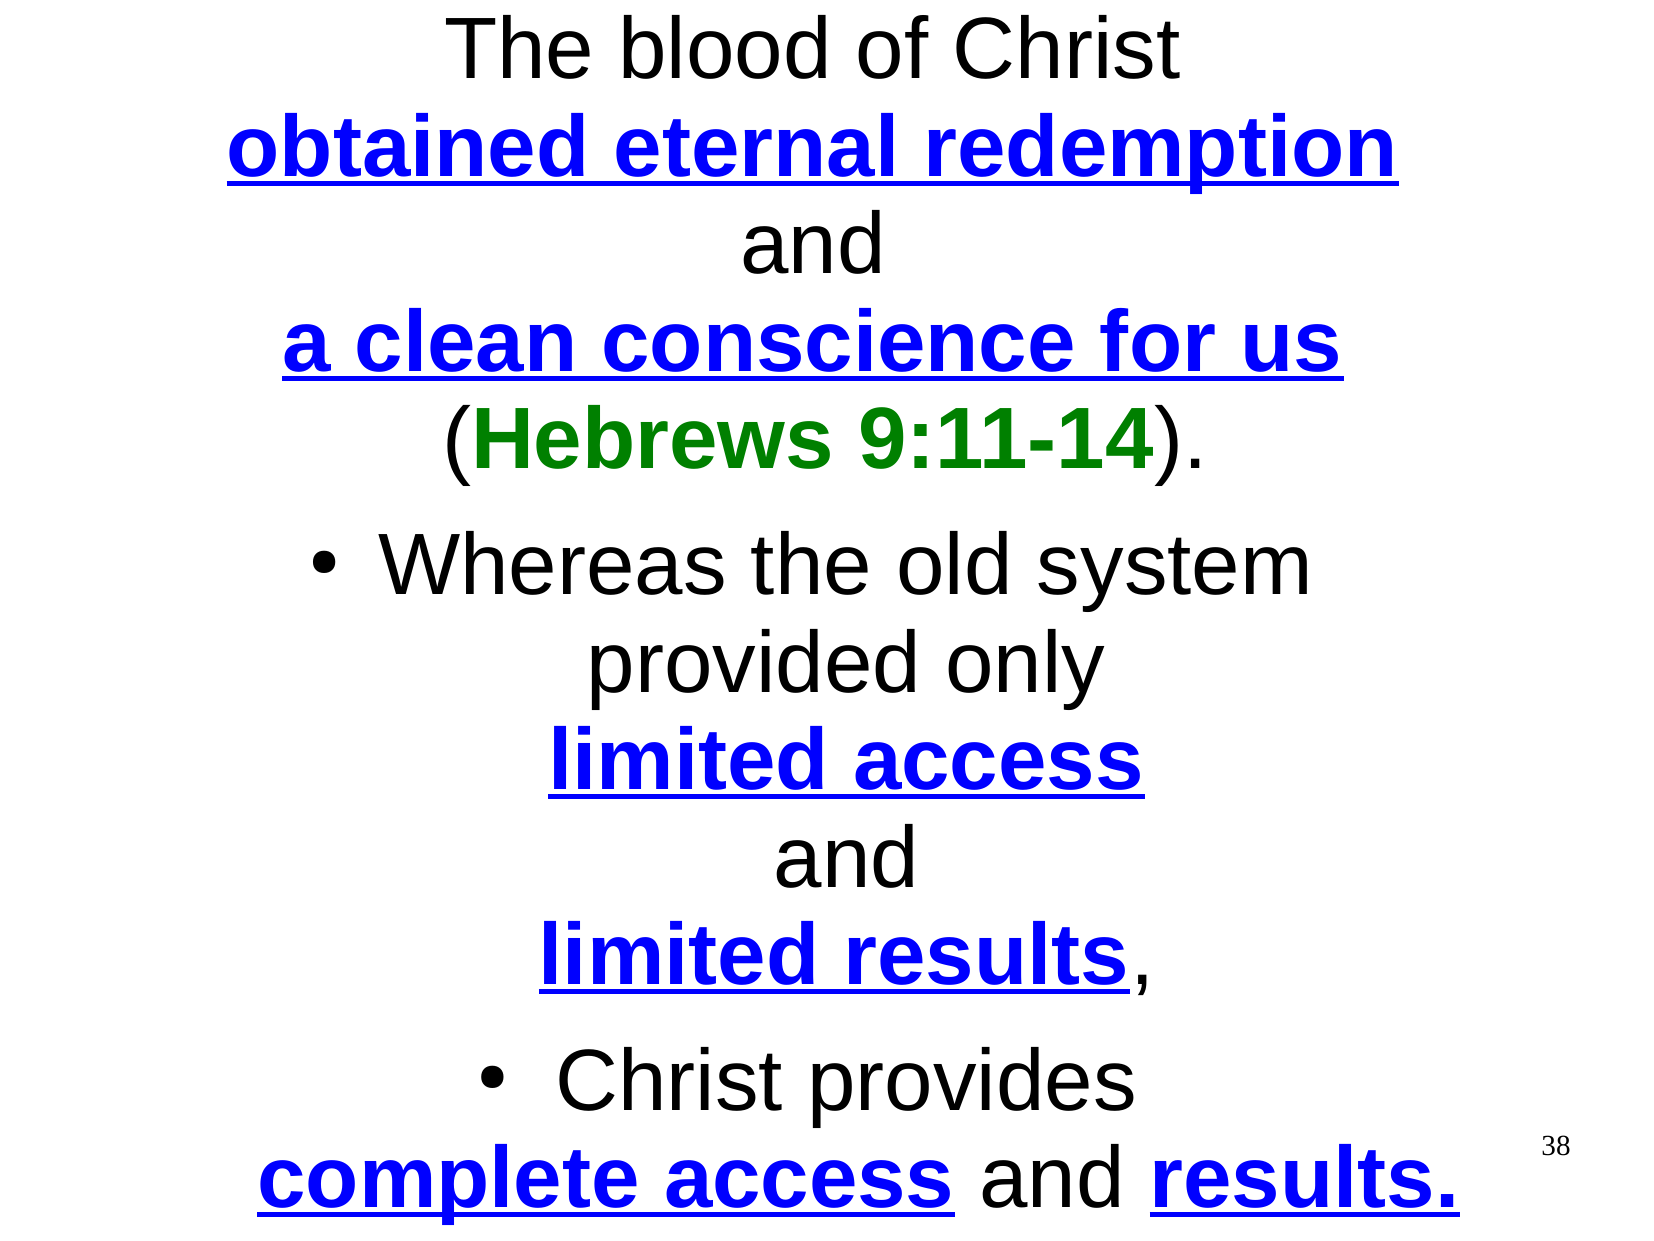

# The blood of Christ obtained eternal redemption and a clean conscience for us (Hebrews 9:11-14).
Whereas the old system
provided only
limited access
and
limited results,
Christ provides
complete access and results.
38